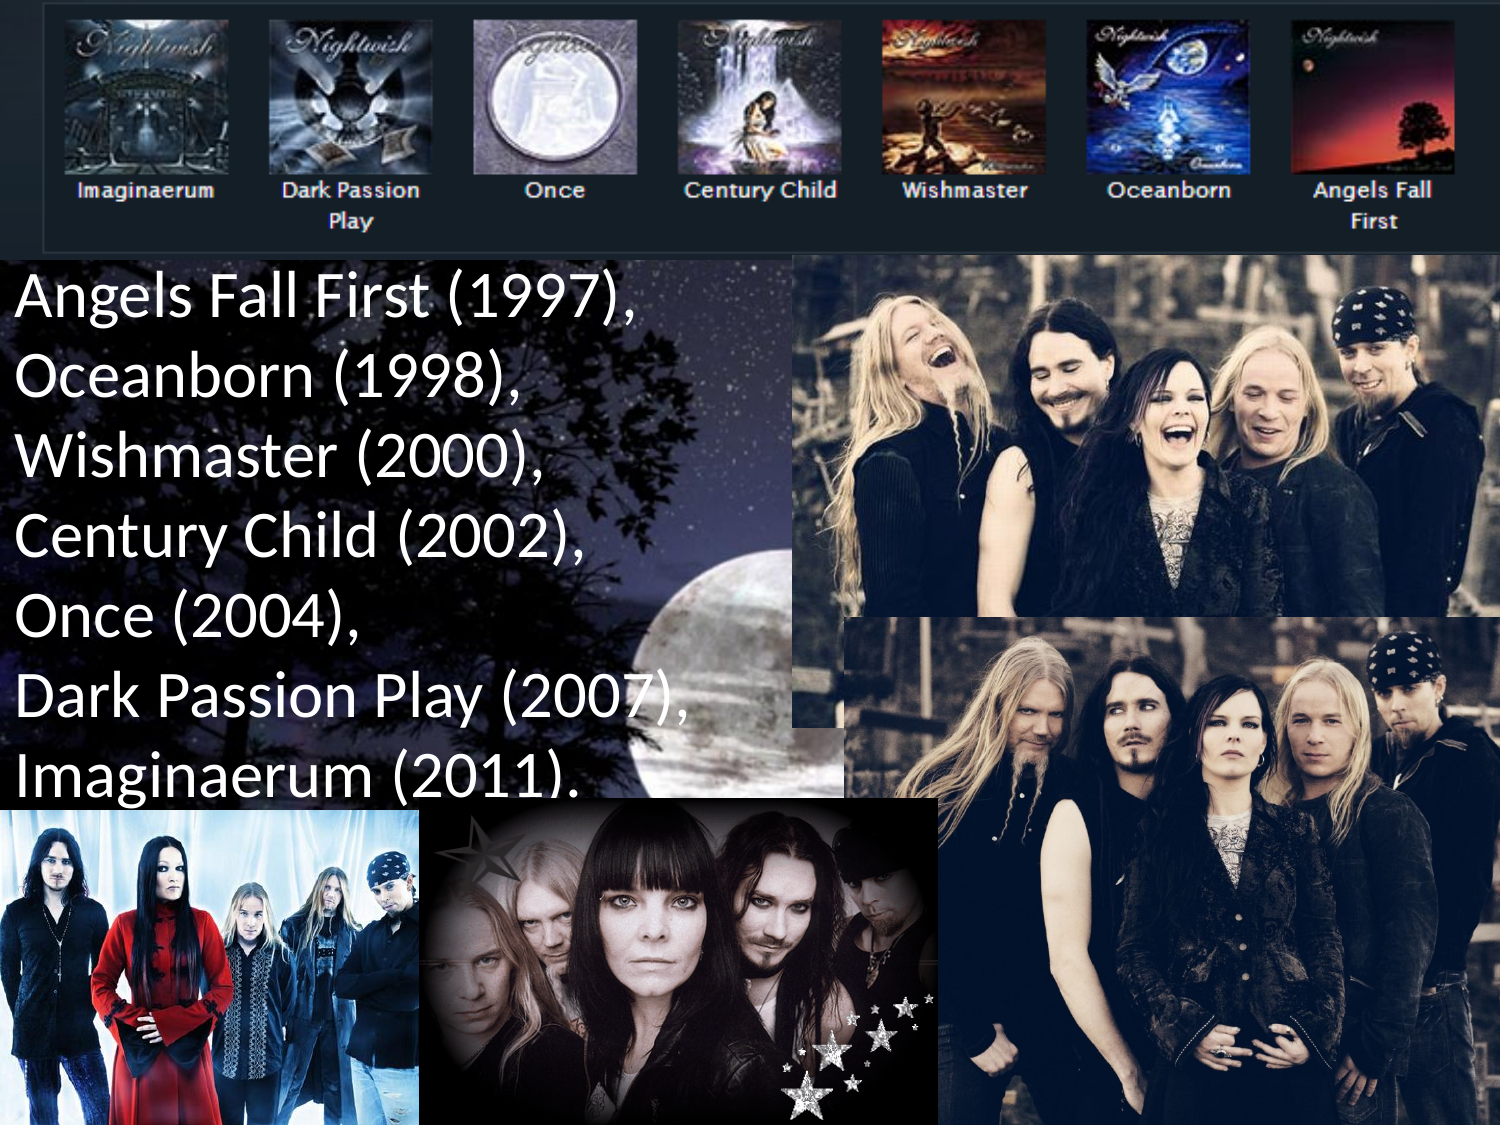

# ALBUMS
Angels Fall First (1997),
Oceanborn (1998),
Wishmaster (2000),
Century Child (2002),
Once (2004),
Dark Passion Play (2007),
Imaginaerum (2011).